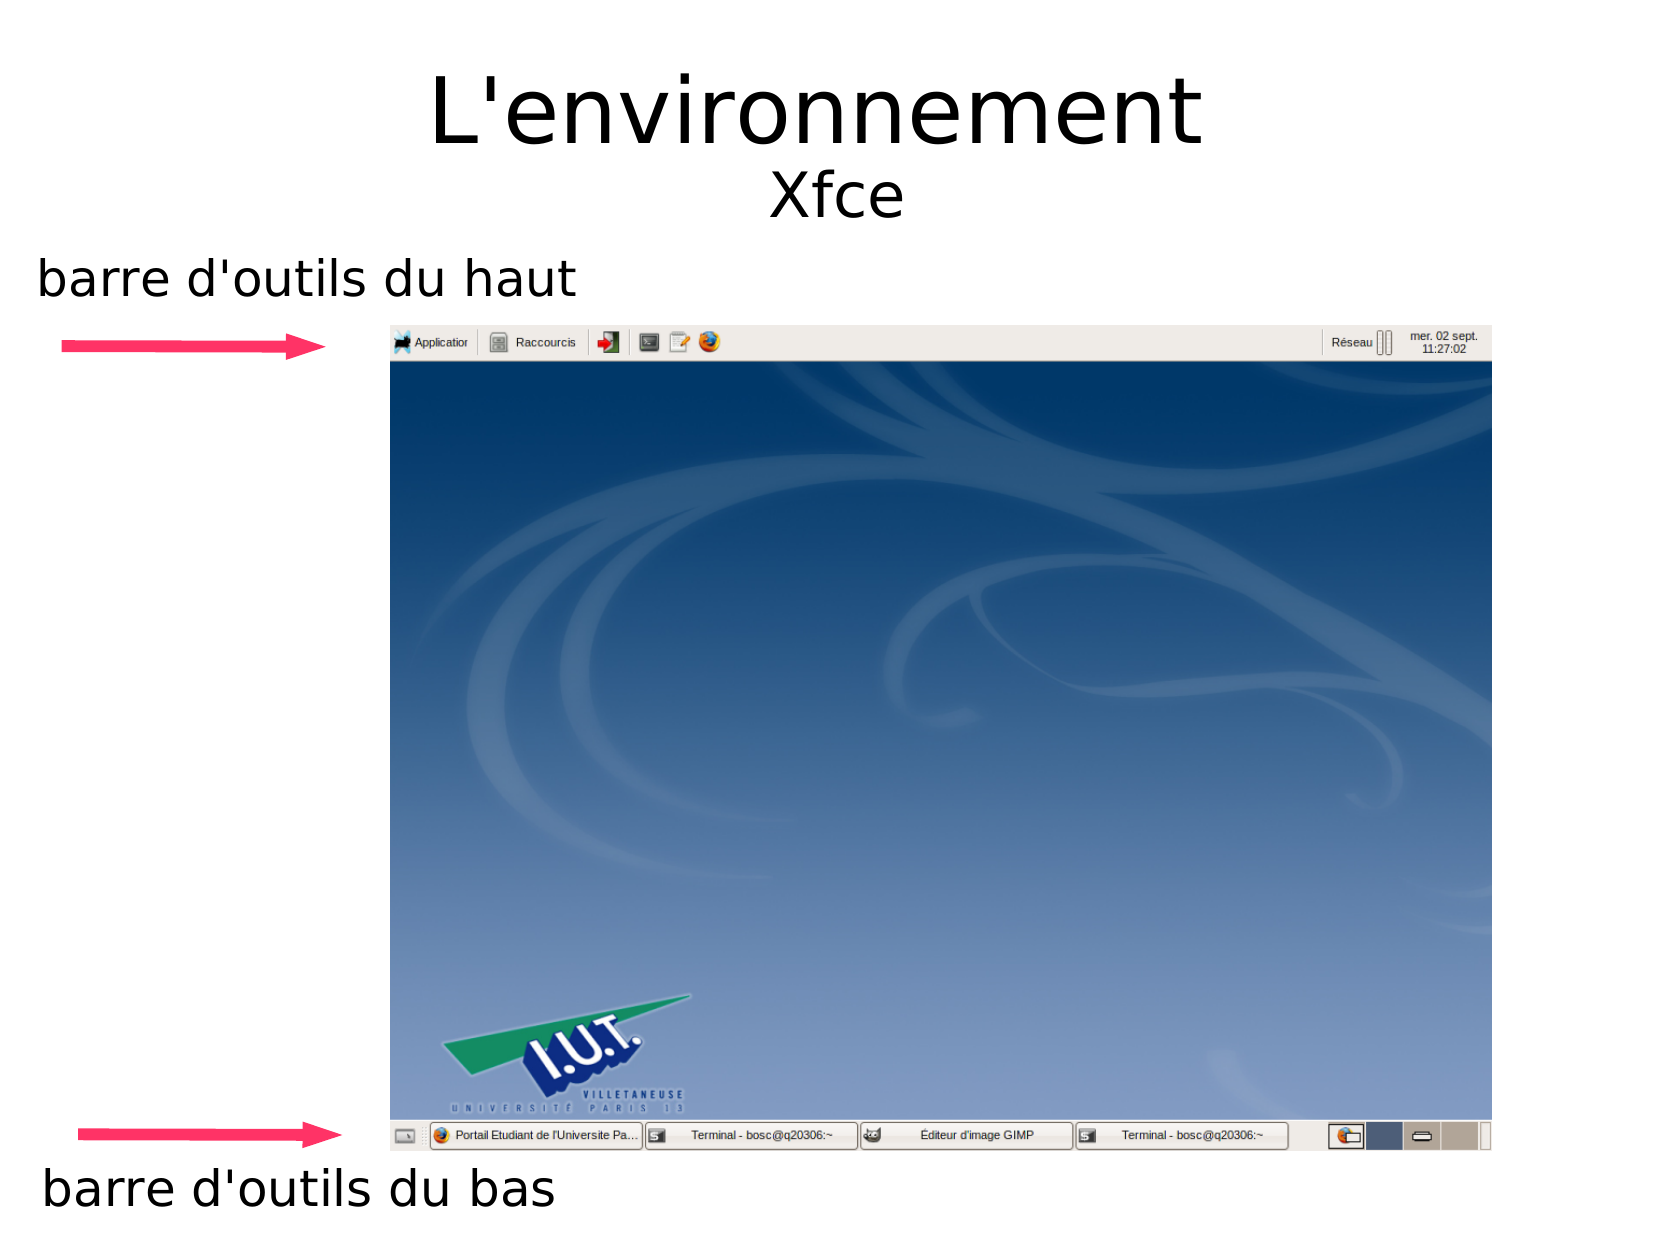

# L'environnement
Xfce
barre d'outils du haut
barre d'outils du bas